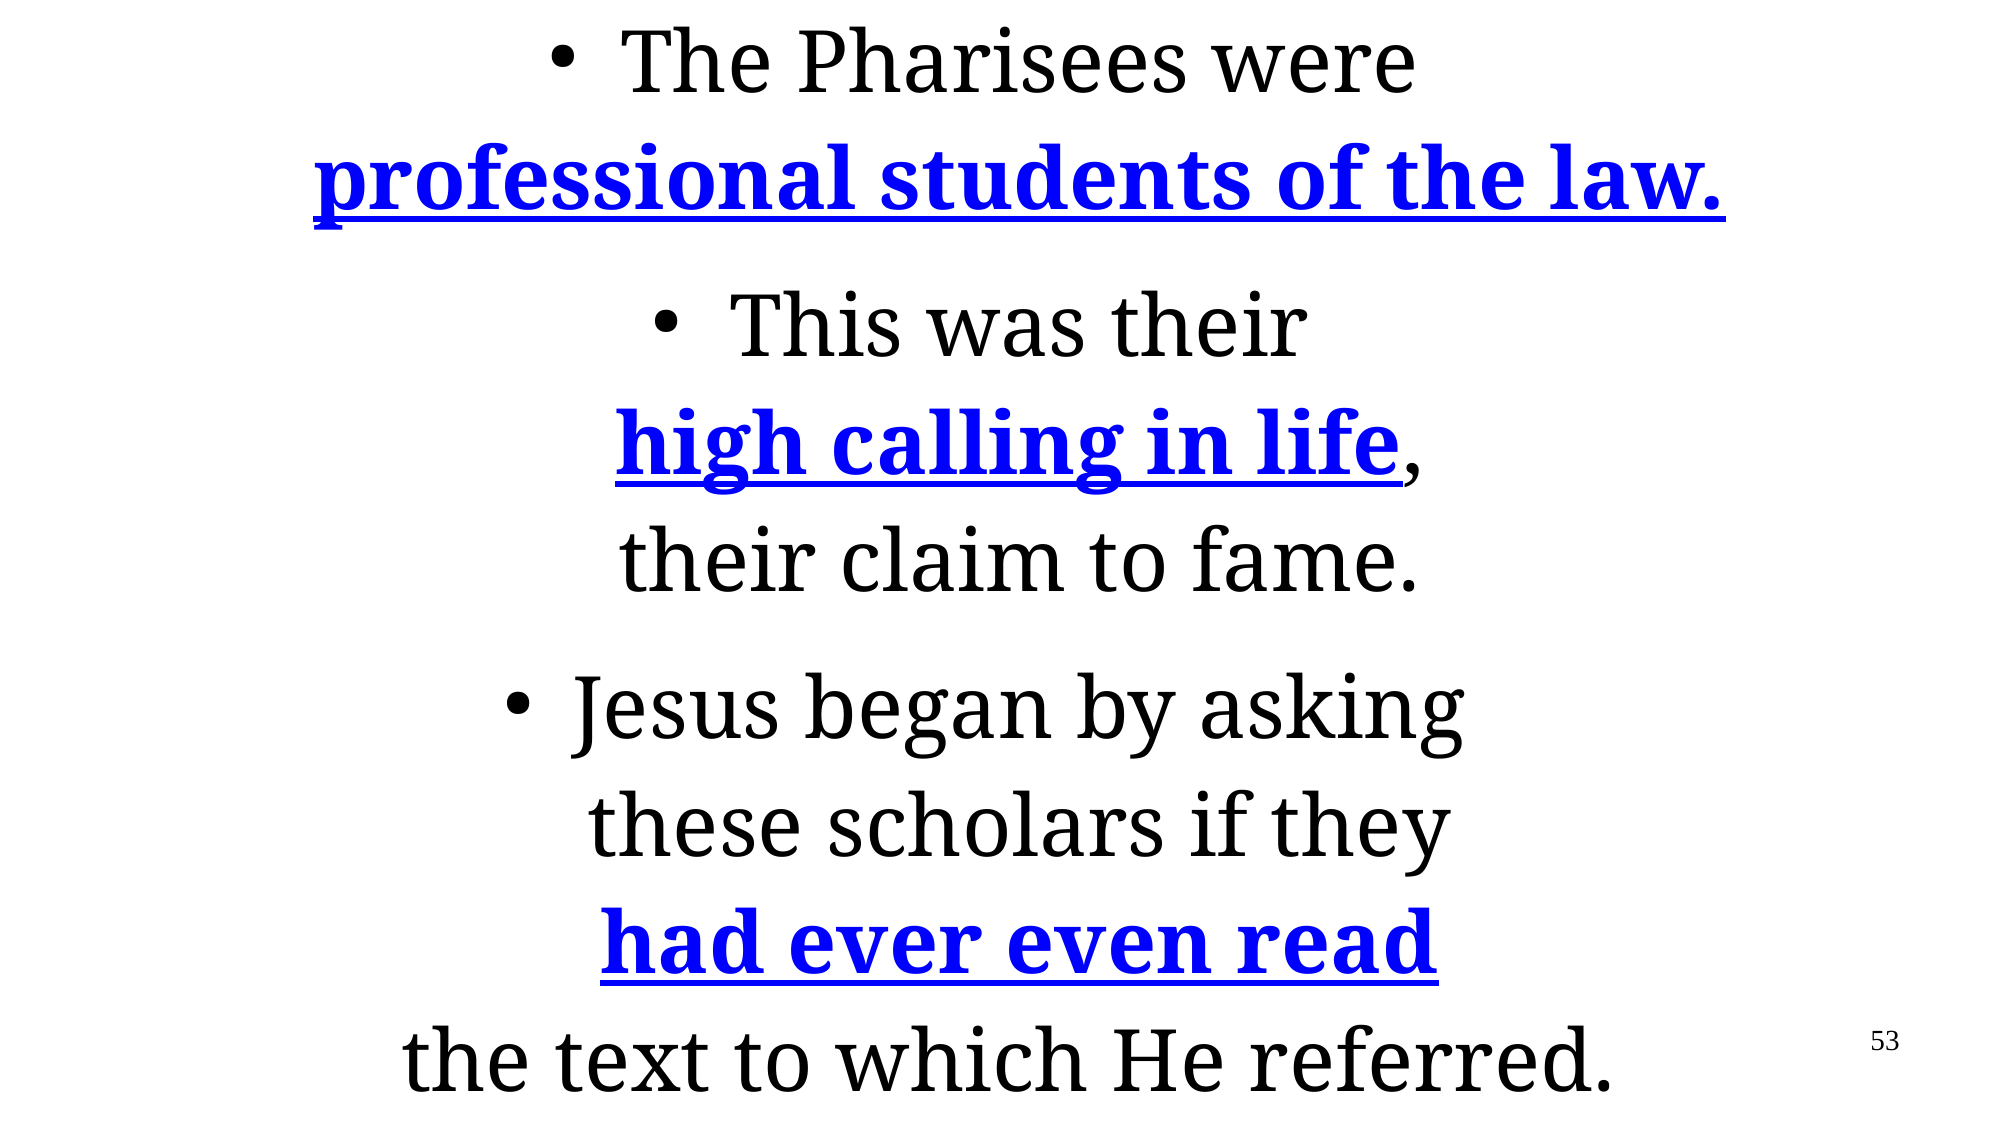

# The Pharisees were professional students of the law.
This was their
high calling in life,
their claim to fame.
Jesus began by asking
these scholars if they
had ever even read
the text to which He referred.
53